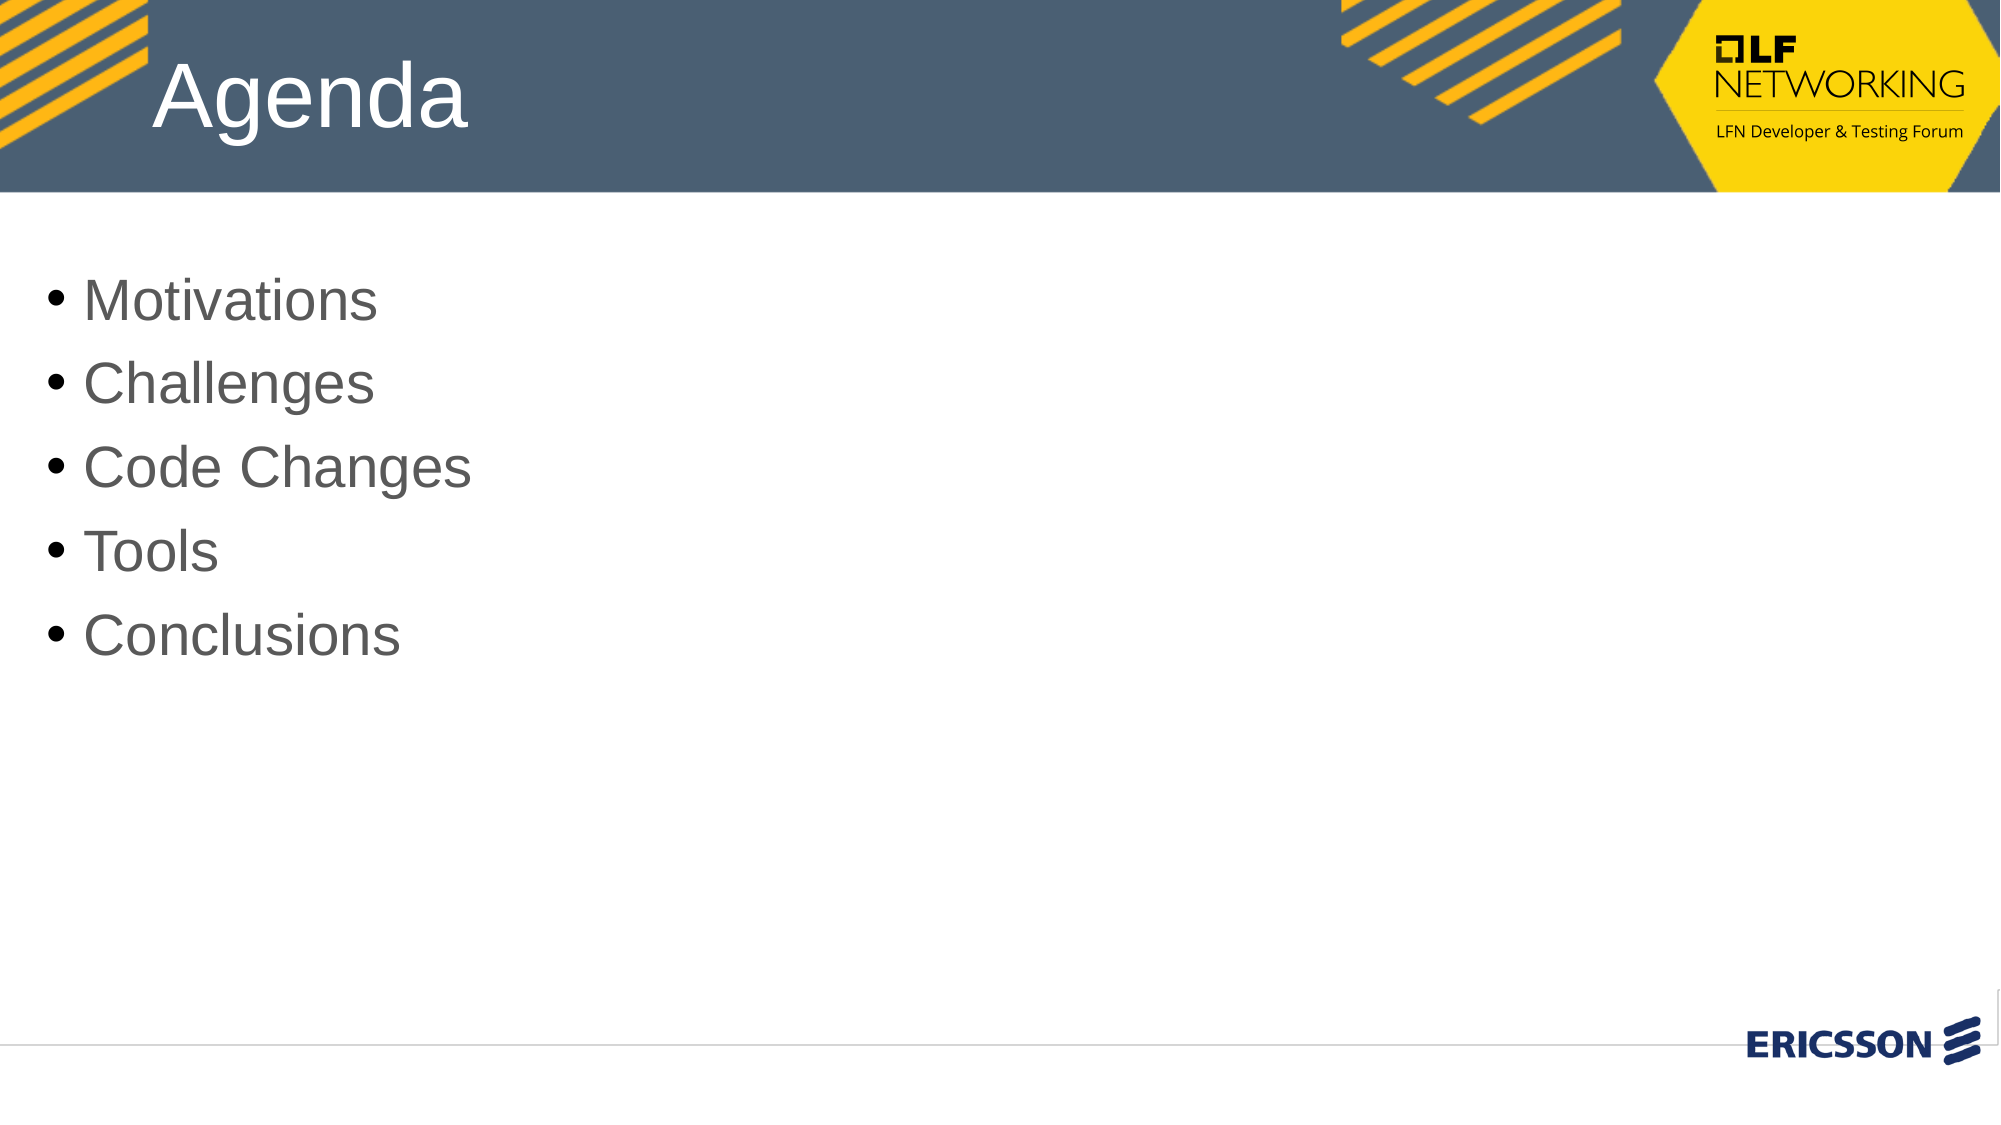

Agenda
# Motivations
Challenges
Code Changes
Tools
Conclusions